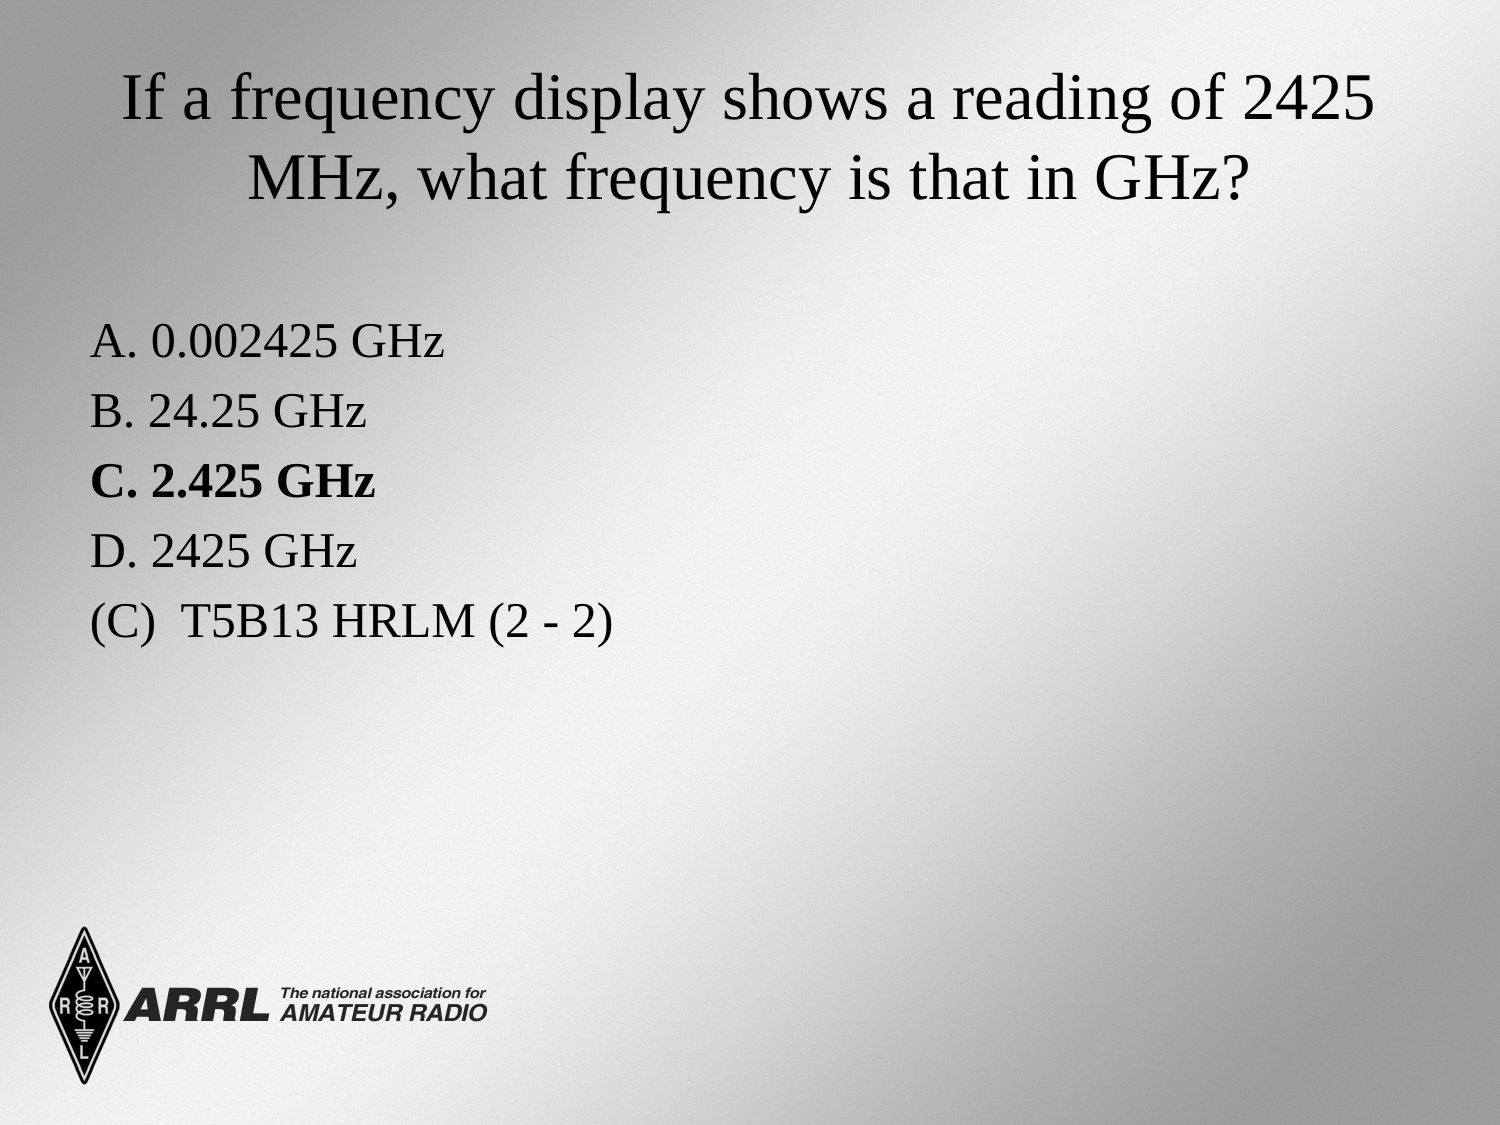

# If a frequency display shows a reading of 2425 MHz, what frequency is that in GHz?
A. 0.002425 GHz
B. 24.25 GHz
C. 2.425 GHz
D. 2425 GHz
(C) T5B13 HRLM (2 - 2)